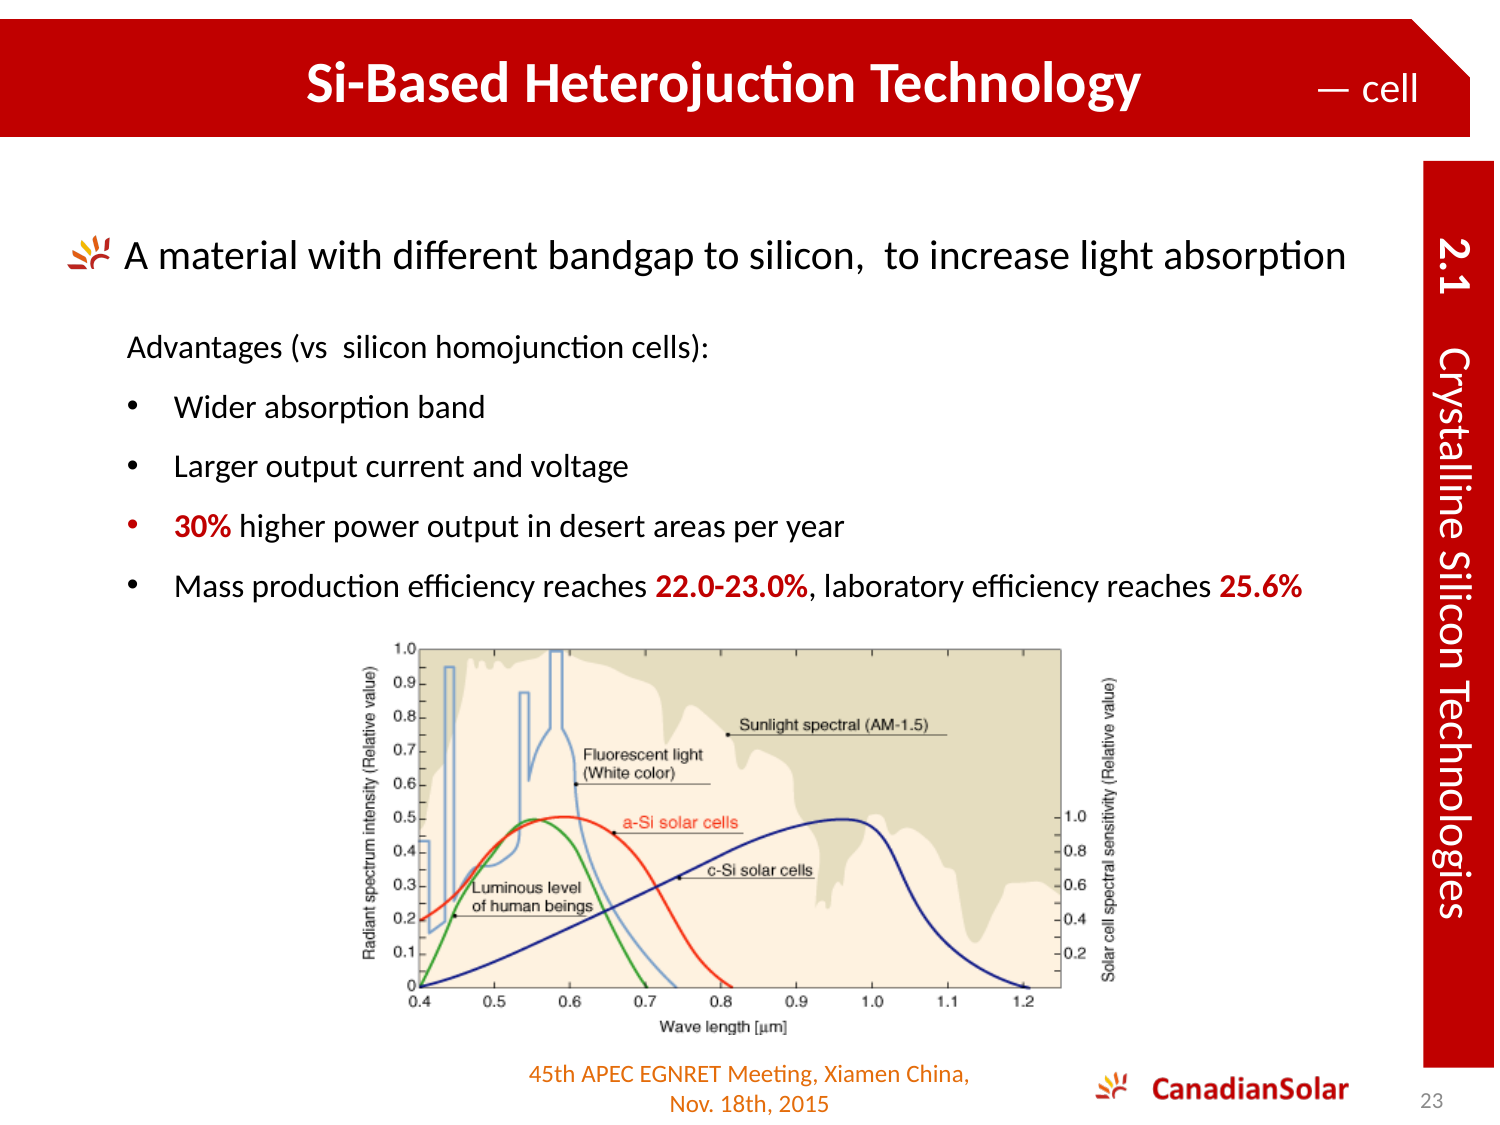

Si-Based Heterojuction Technology — cell
 2.1 Crystalline Silicon Technologies
A material with different bandgap to silicon, to increase light absorption
Advantages (vs silicon homojunction cells):
Wider absorption band
Larger output current and voltage
30% higher power output in desert areas per year
Mass production efficiency reaches 22.0-23.0%, laboratory efficiency reaches 25.6%
45th APEC EGNRET Meeting, Xiamen China, Nov. 18th, 2015